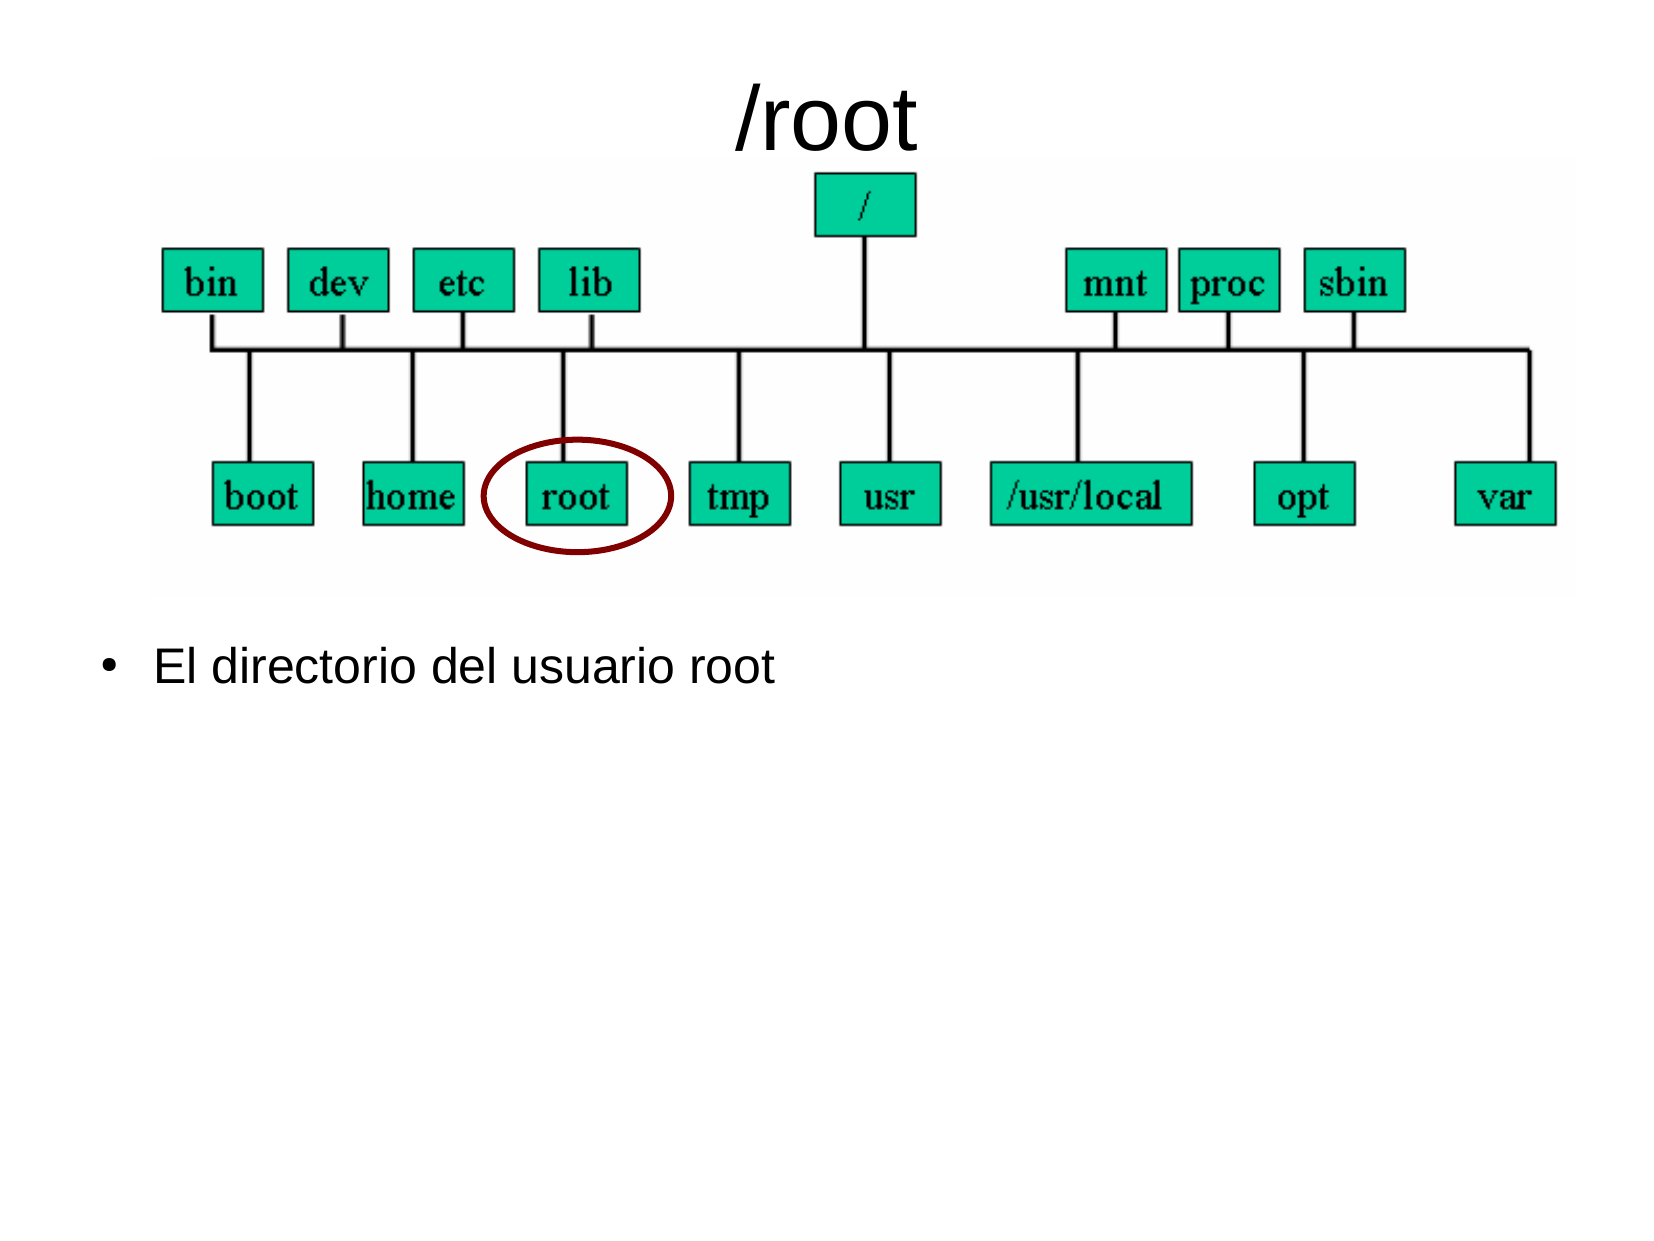

# /root
El directorio del usuario root